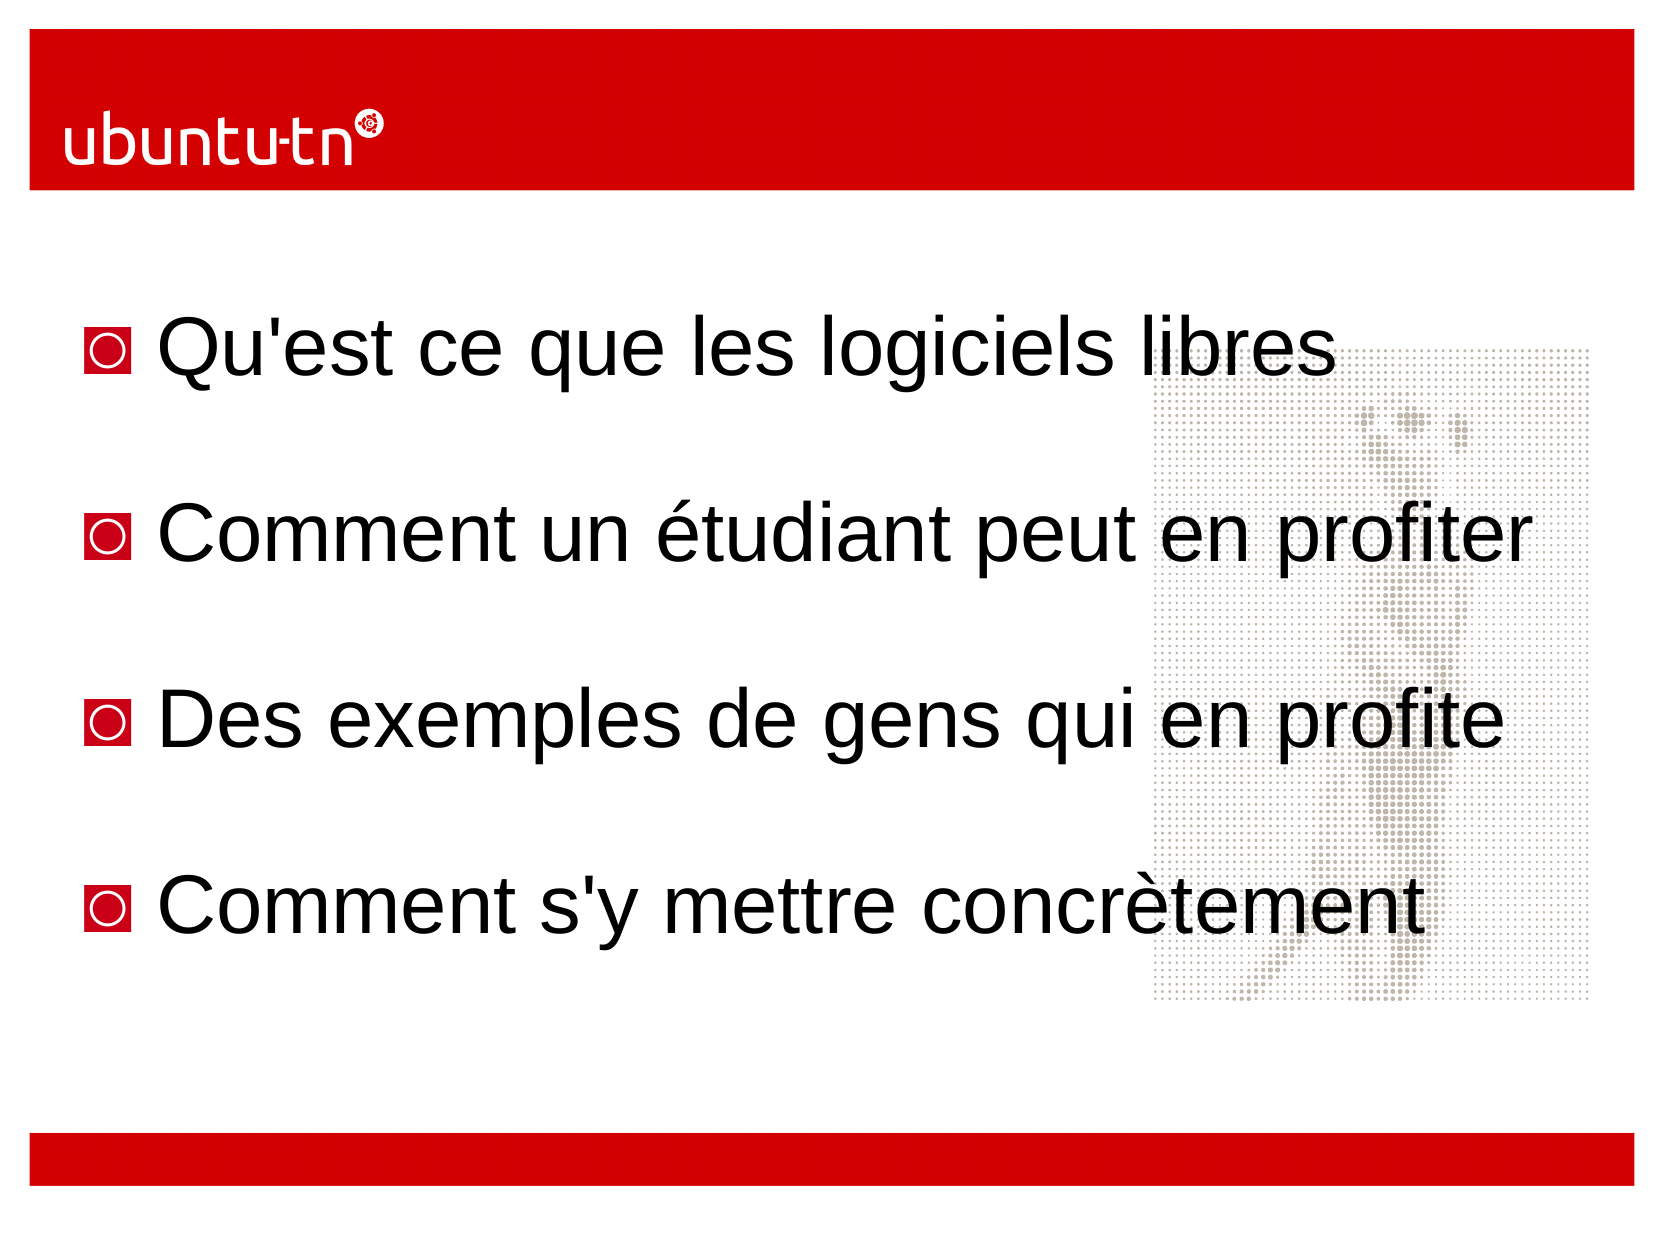

# Qu'est ce que les logiciels libres
 Comment un étudiant peut en profiter
 Des exemples de gens qui en profite
 Comment s'y mettre concrètement